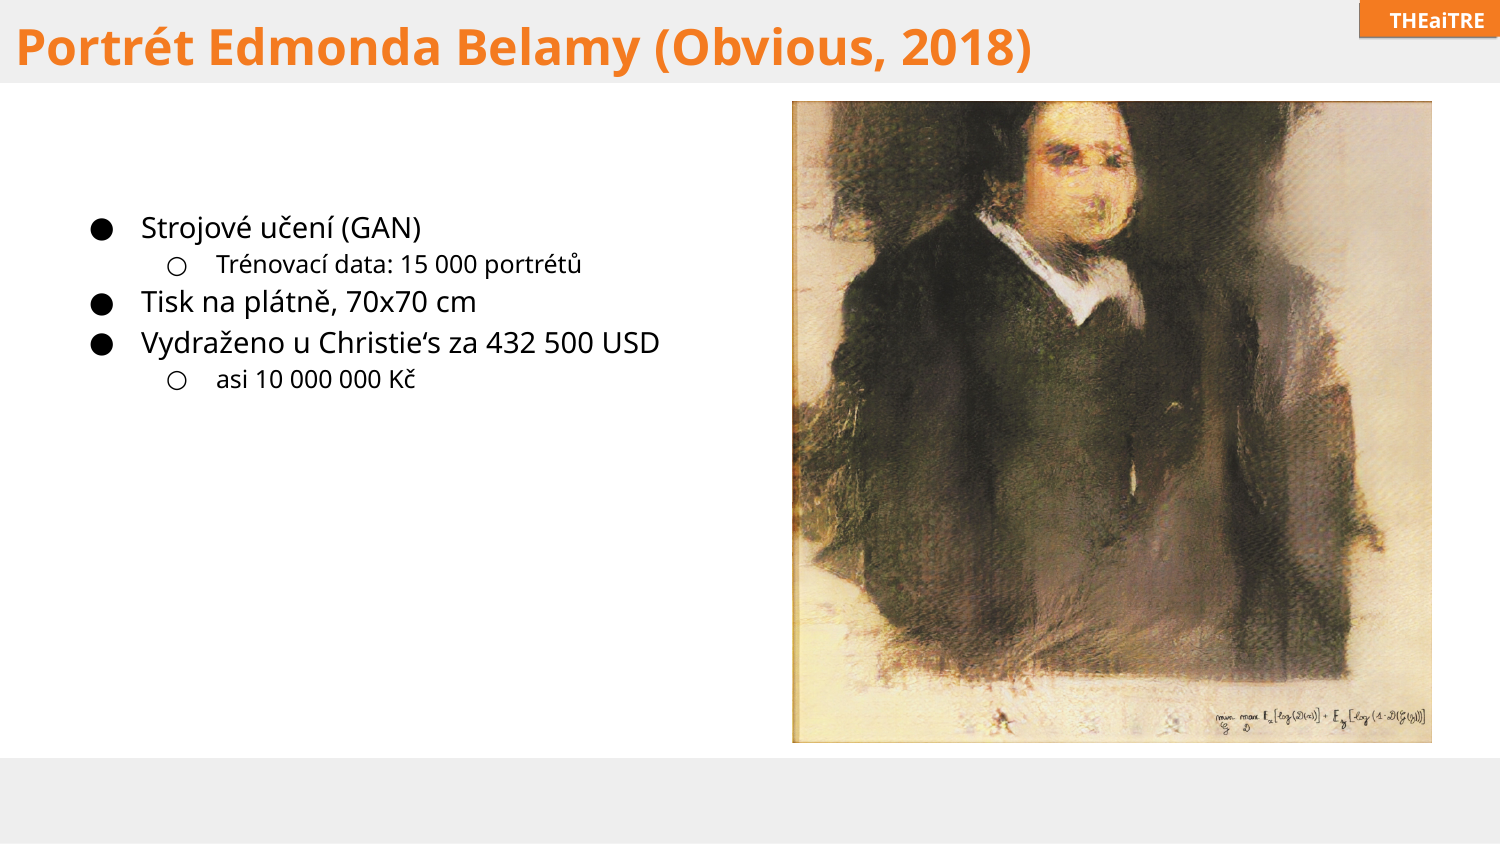

Portrét Edmonda Belamy (Obvious, 2018)
THEaiTRE
# Strojové učení (GAN)
Trénovací data: 15 000 portrétů
Tisk na plátně, 70x70 cm
Vydraženo u Christie‘s za 432 500 USD
asi 10 000 000 Kč